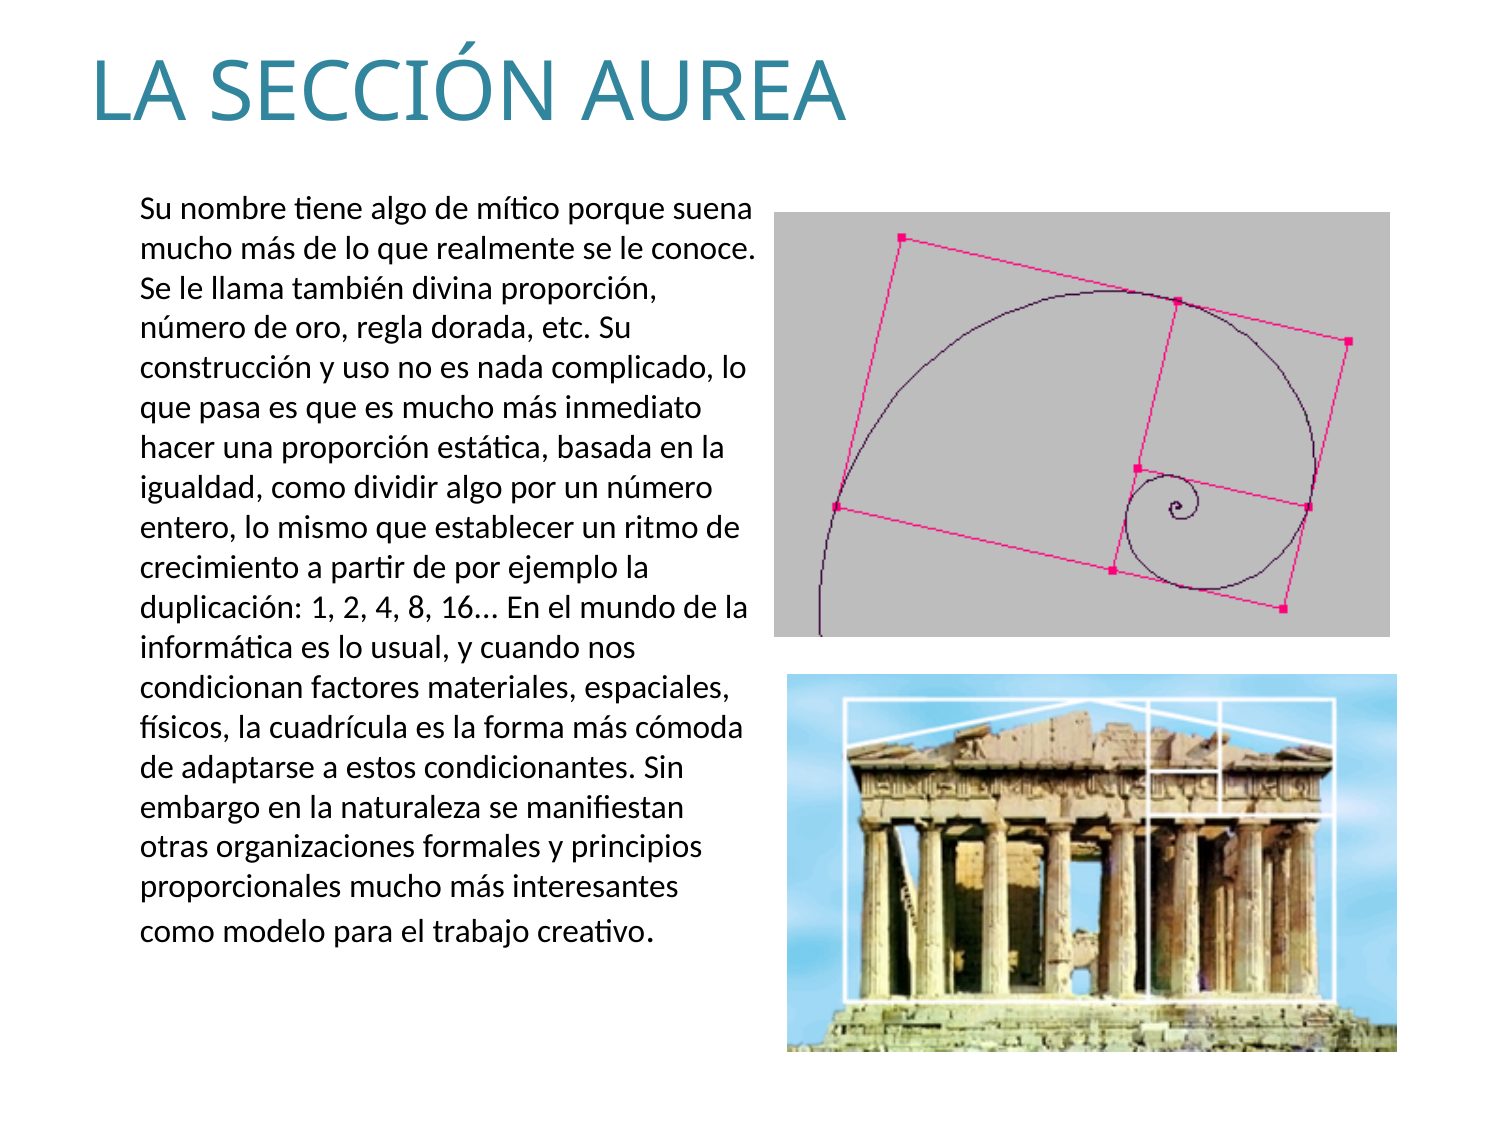

LA SECCIÓN AUREA
Su nombre tiene algo de mítico porque suena mucho más de lo que realmente se le conoce. Se le llama también divina proporción, número de oro, regla dorada, etc. Su construcción y uso no es nada complicado, lo que pasa es que es mucho más inmediato hacer una proporción estática, basada en la igualdad, como dividir algo por un número entero, lo mismo que establecer un ritmo de crecimiento a partir de por ejemplo la duplicación: 1, 2, 4, 8, 16... En el mundo de la informática es lo usual, y cuando nos condicionan factores materiales, espaciales, físicos, la cuadrícula es la forma más cómoda de adaptarse a estos condicionantes. Sin embargo en la naturaleza se manifiestan otras organizaciones formales y principios proporcionales mucho más interesantes como modelo para el trabajo creativo.